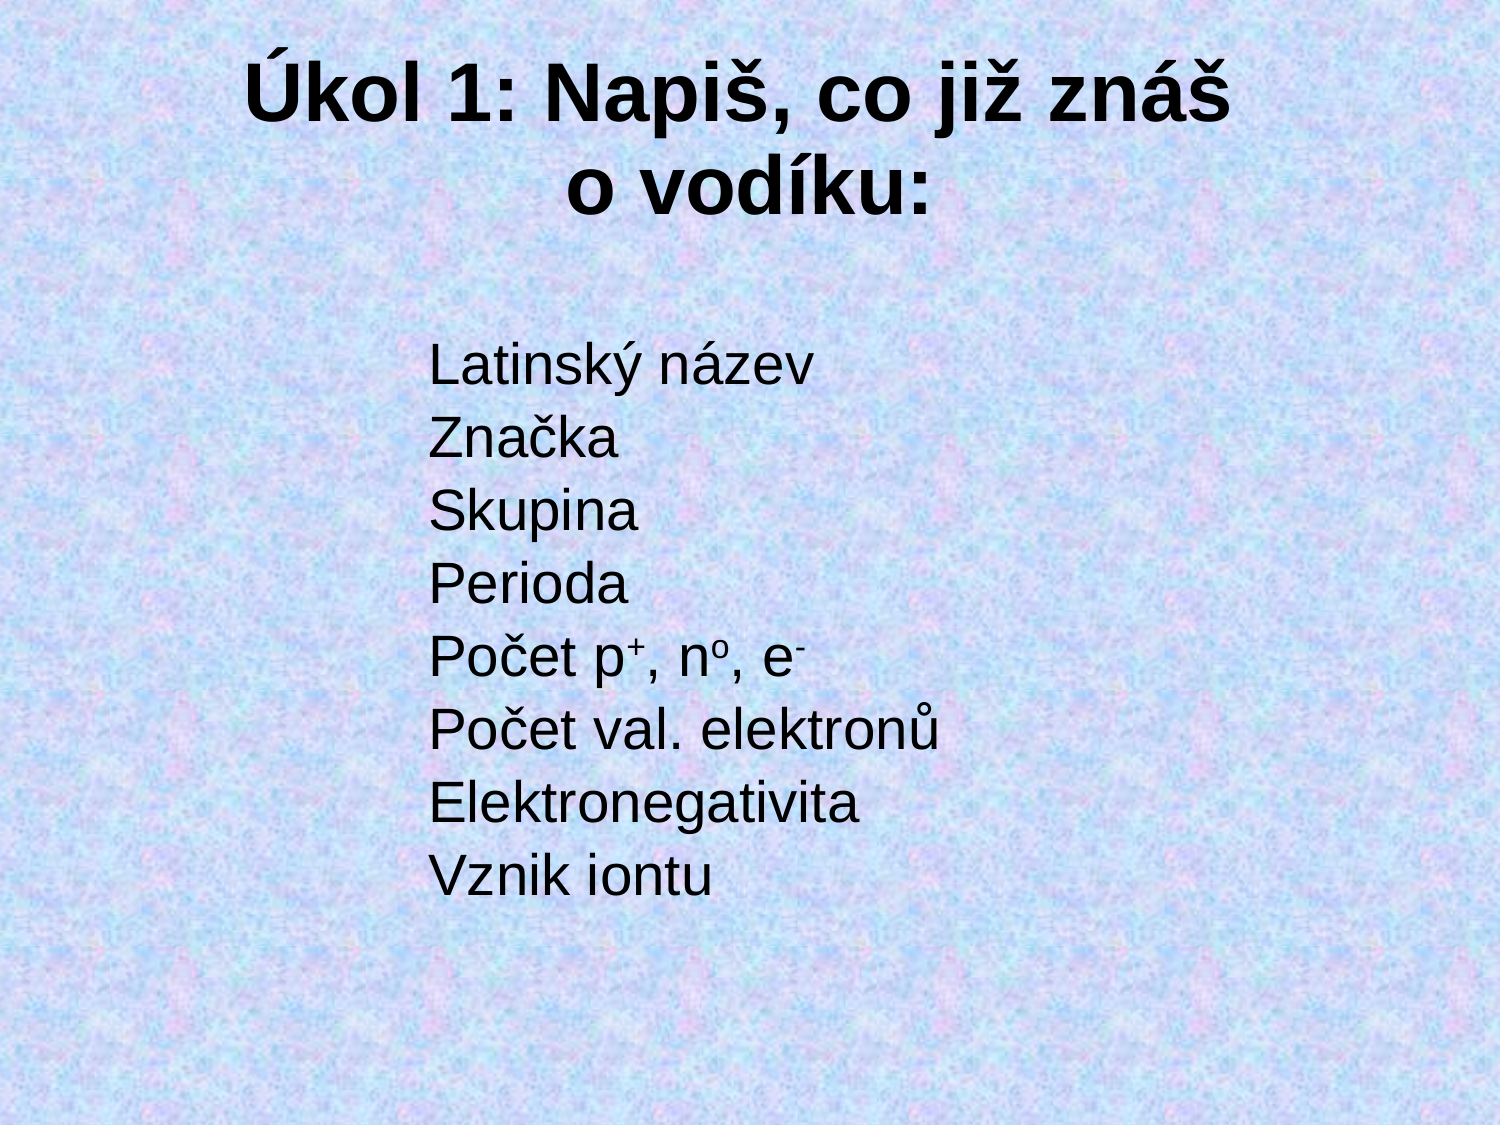

# Úkol 1: Napiš, co již znáš o vodíku:
Latinský název
Značka
Skupina
Perioda
Počet p+, no, e-
Počet val. elektronů
Elektronegativita
Vznik iontu